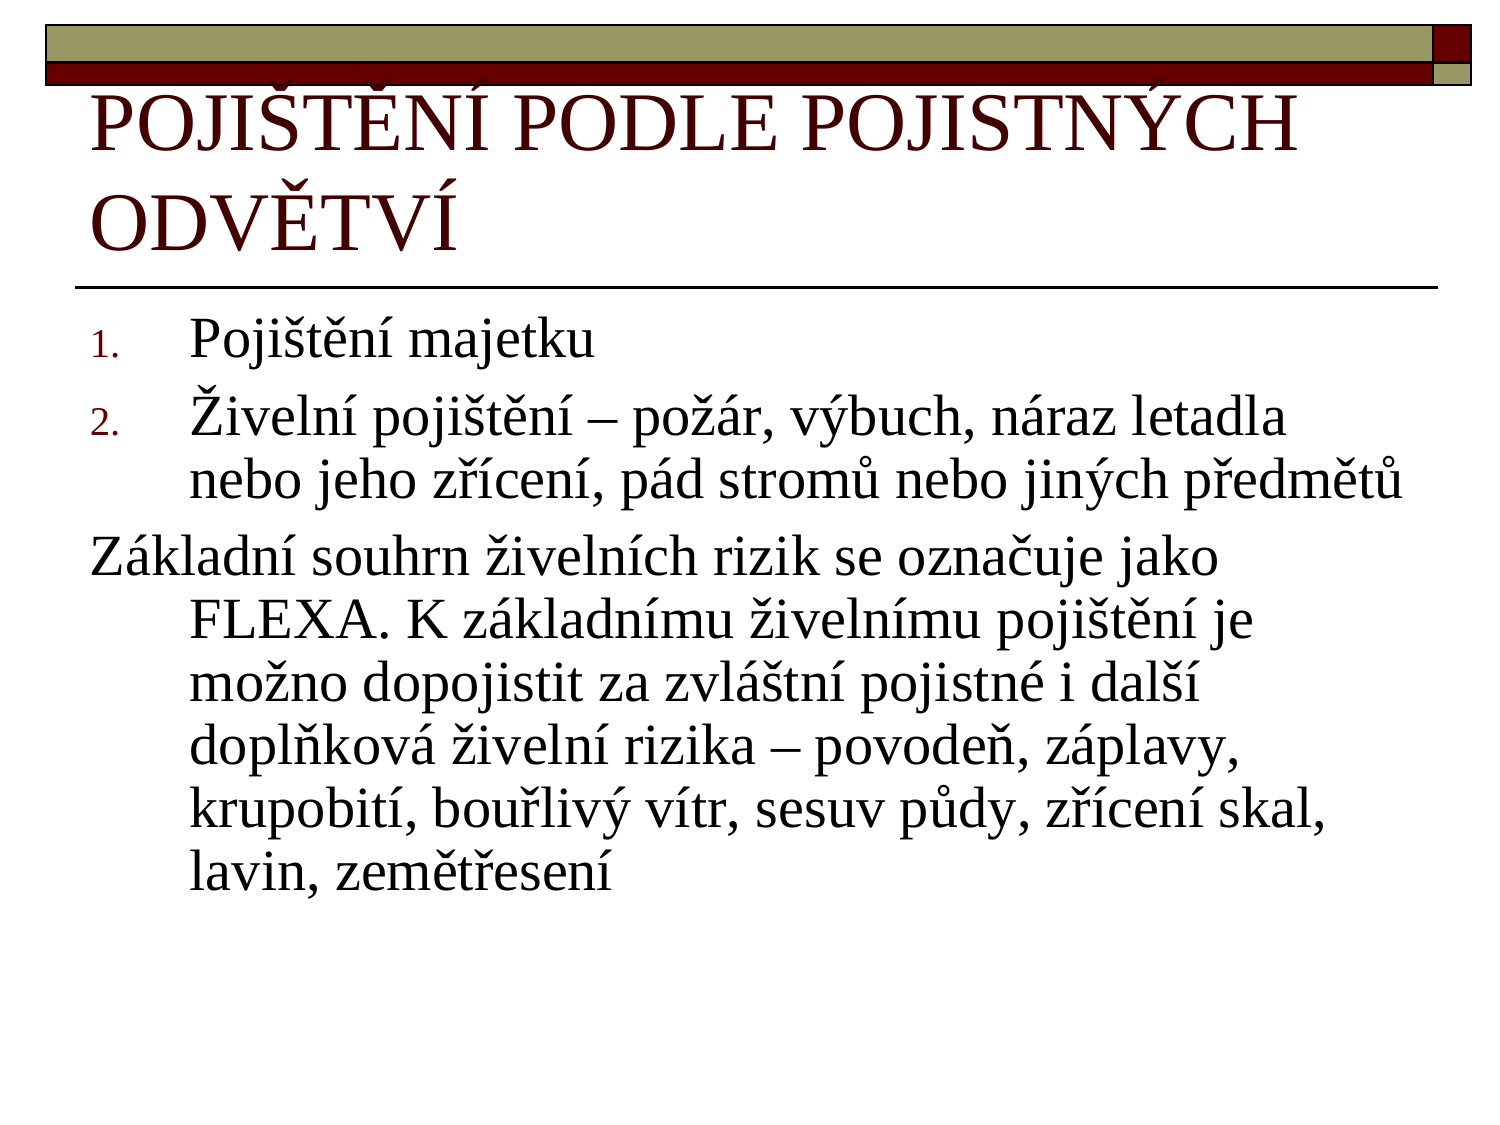

# POJIŠTĚNÍ PODLE POJISTNÝCH ODVĚTVÍ
Pojištění majetku
Živelní pojištění – požár, výbuch, náraz letadla nebo jeho zřícení, pád stromů nebo jiných předmětů
Základní souhrn živelních rizik se označuje jako FLEXA. K základnímu živelnímu pojištění je možno dopojistit za zvláštní pojistné i další doplňková živelní rizika – povodeň, záplavy, krupobití, bouřlivý vítr, sesuv půdy, zřícení skal, lavin, zemětřesení